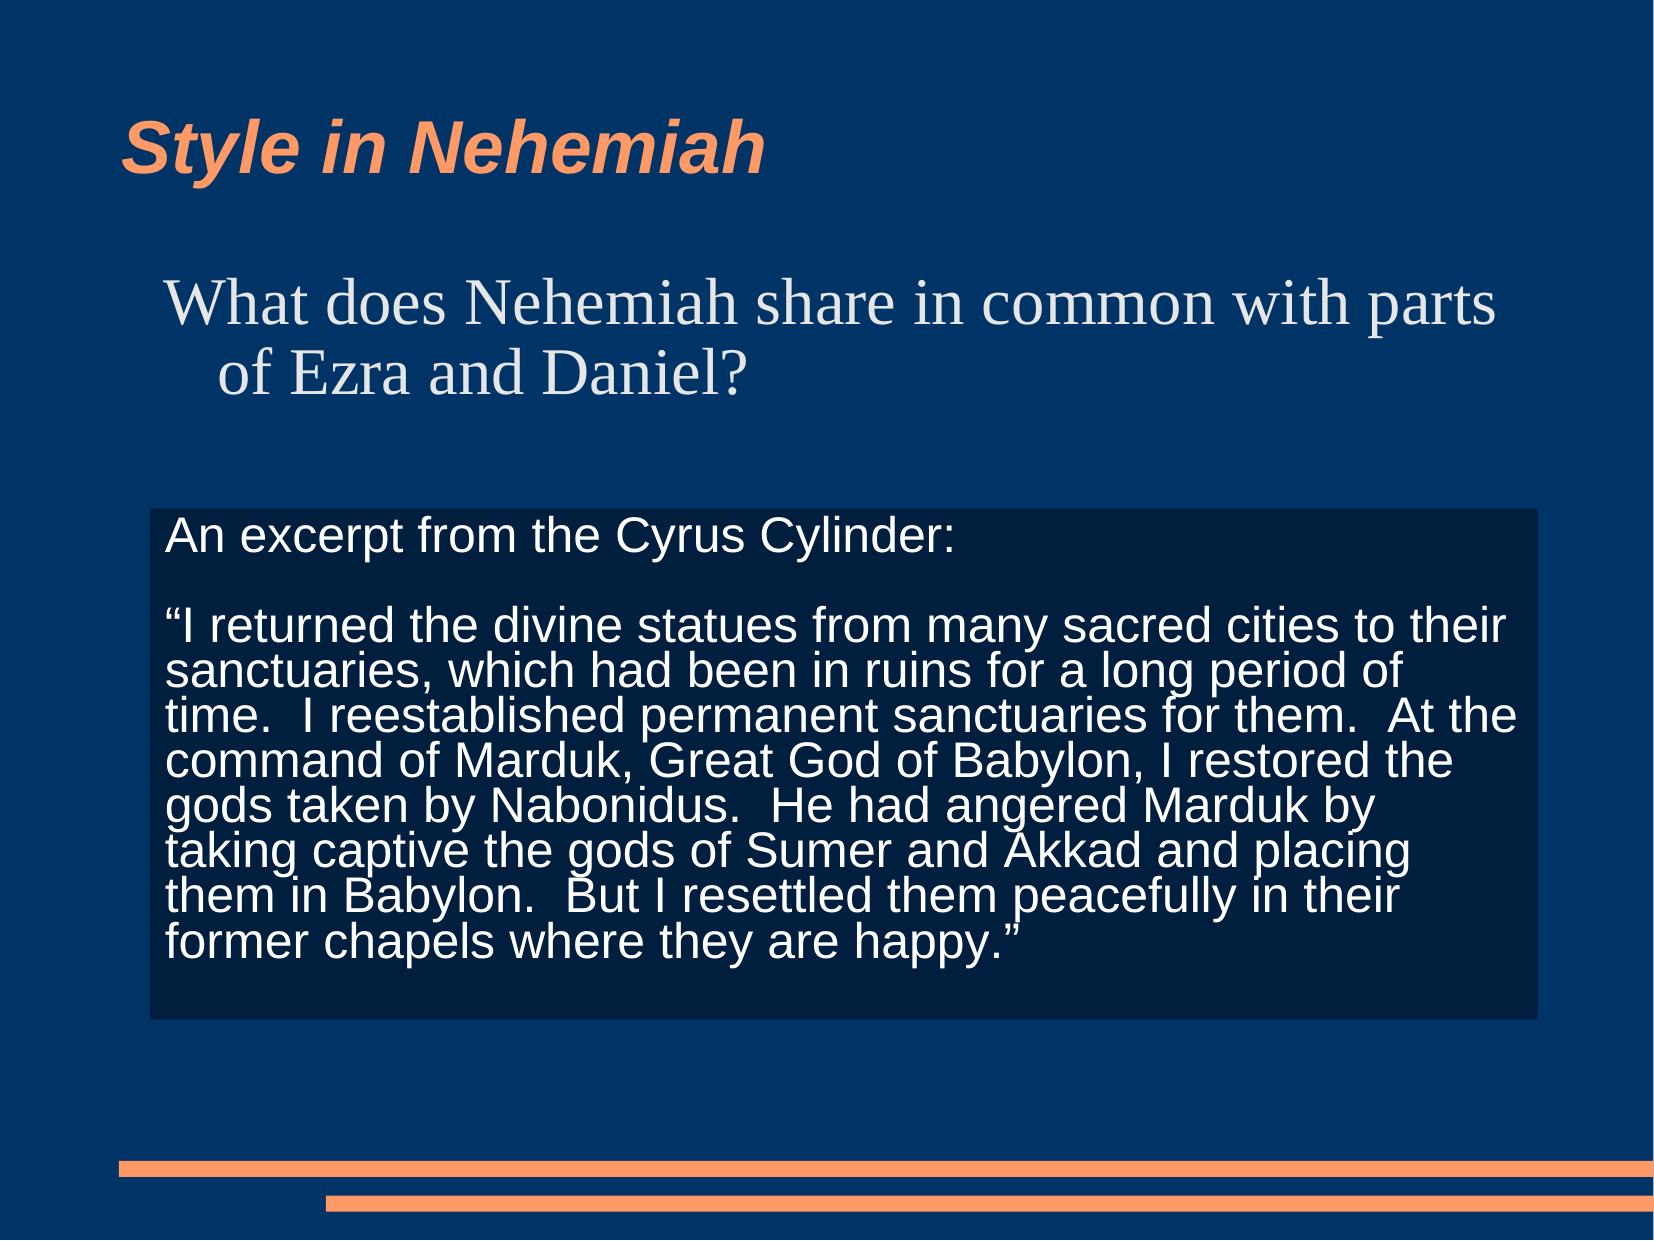

# Style in Nehemiah
What does Nehemiah share in common with parts of Ezra and Daniel?
An excerpt from the Cyrus Cylinder:
“I returned the divine statues from many sacred cities to their sanctuaries, which had been in ruins for a long period of time. I reestablished permanent sanctuaries for them. At the command of Marduk, Great God of Babylon, I restored the gods taken by Nabonidus. He had angered Marduk by taking captive the gods of Sumer and Akkad and placing them in Babylon. But I resettled them peacefully in their former chapels where they are happy.”